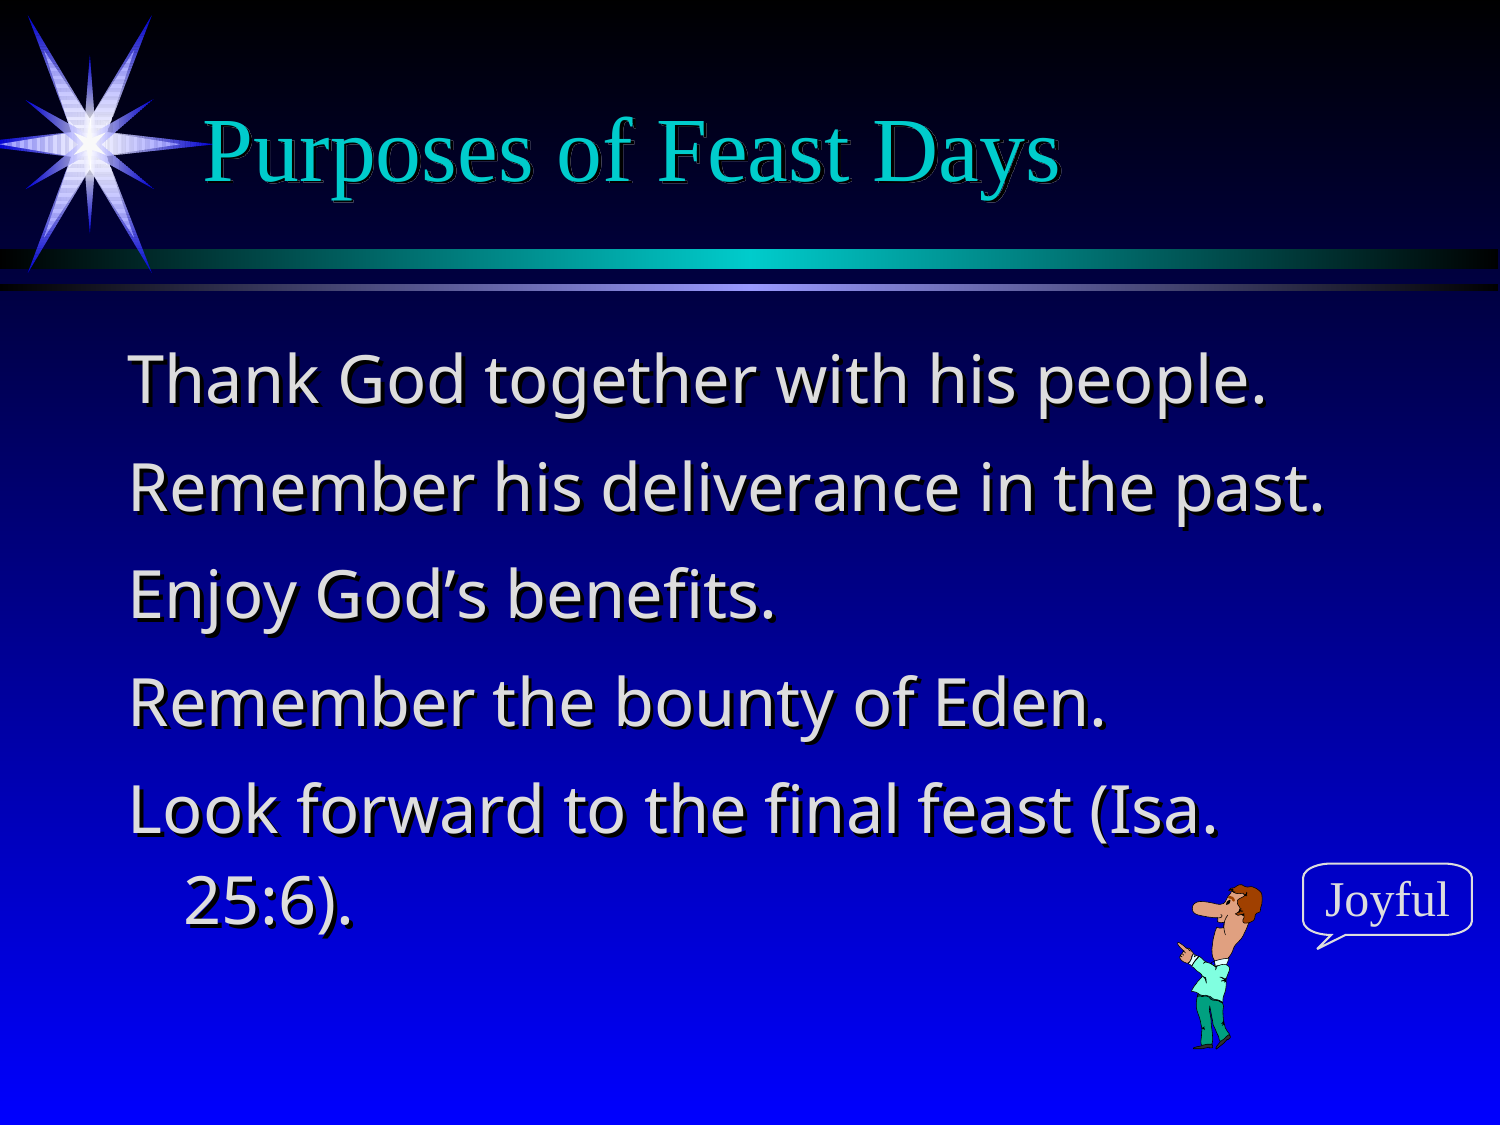

# Purposes of Feast Days
Thank God together with his people.
Remember his deliverance in the past.
Enjoy God’s benefits.
Remember the bounty of Eden.
Look forward to the final feast (Isa. 25:6).
Joyful